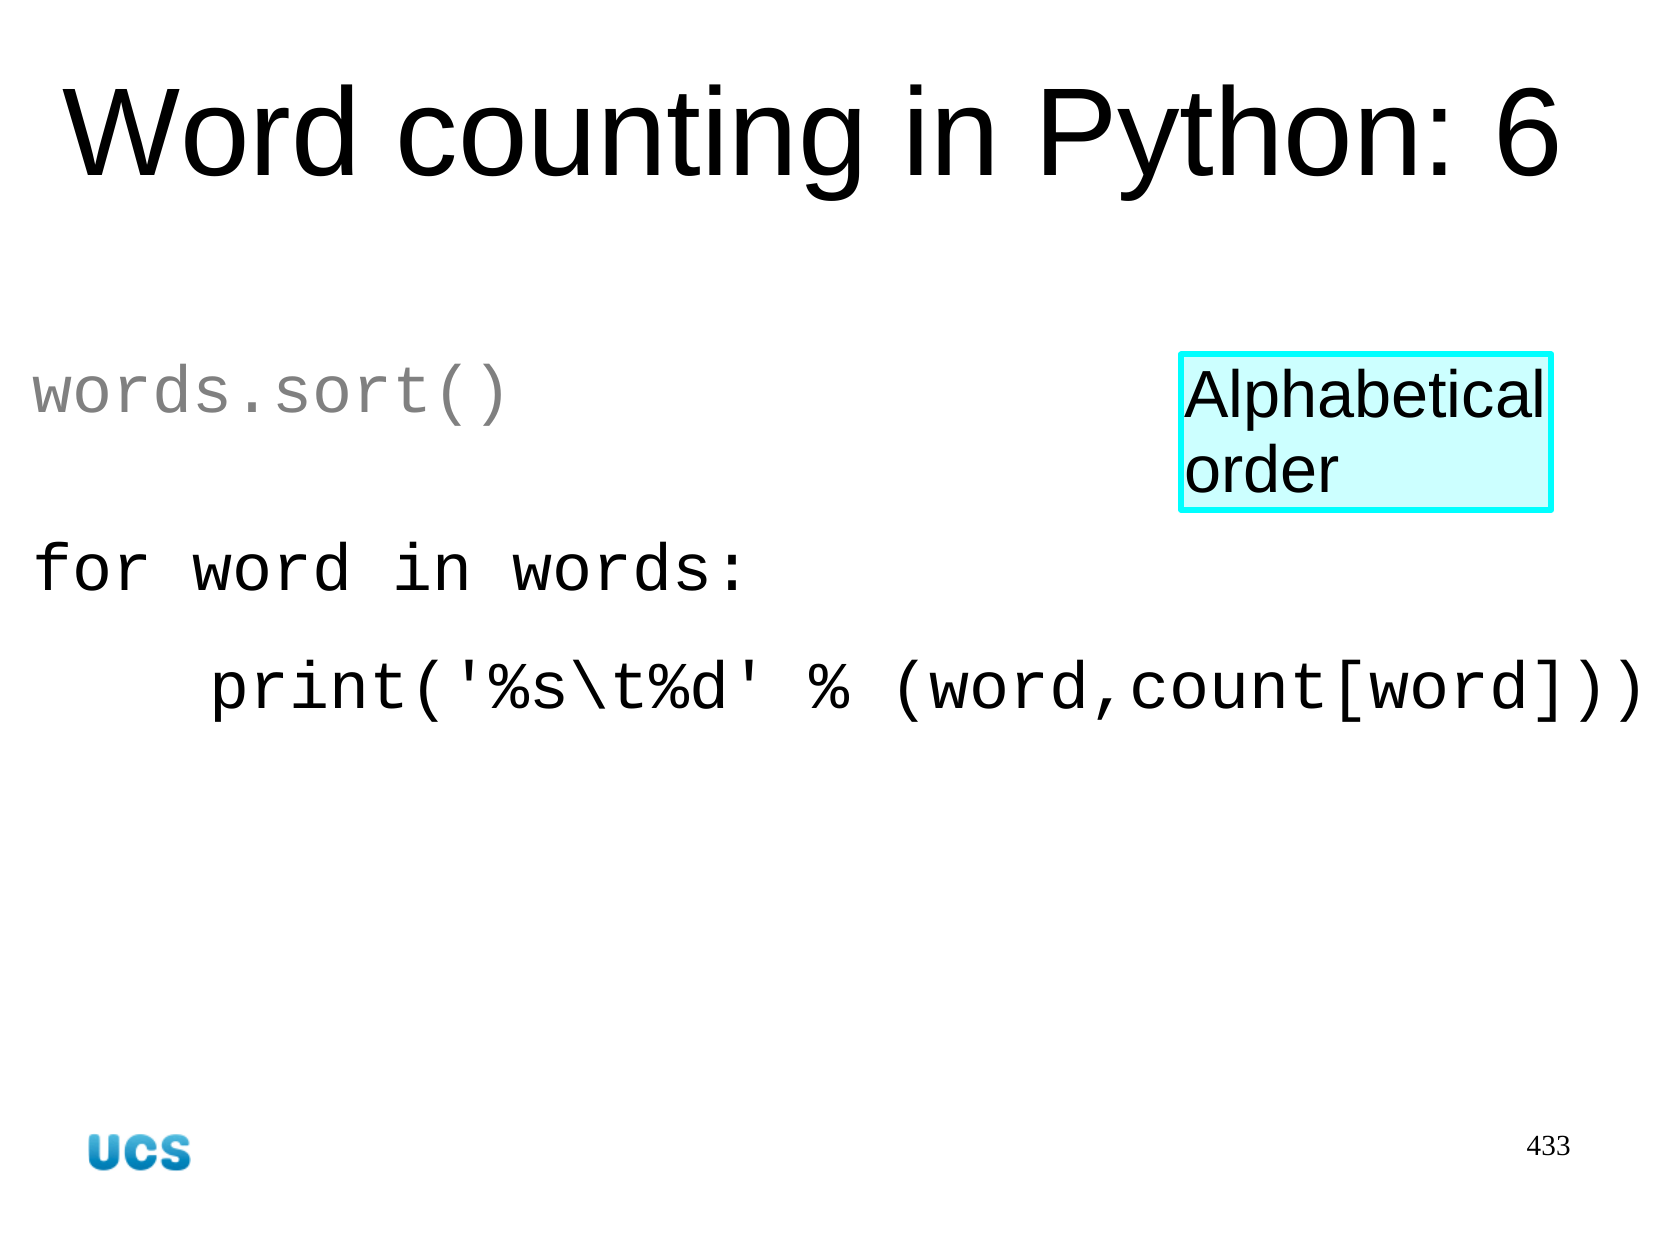

Word counting in Python: 6
words.sort()
Alphabetical
order
for word in words:
print('%s\t%d' % (word,count[word]))
433